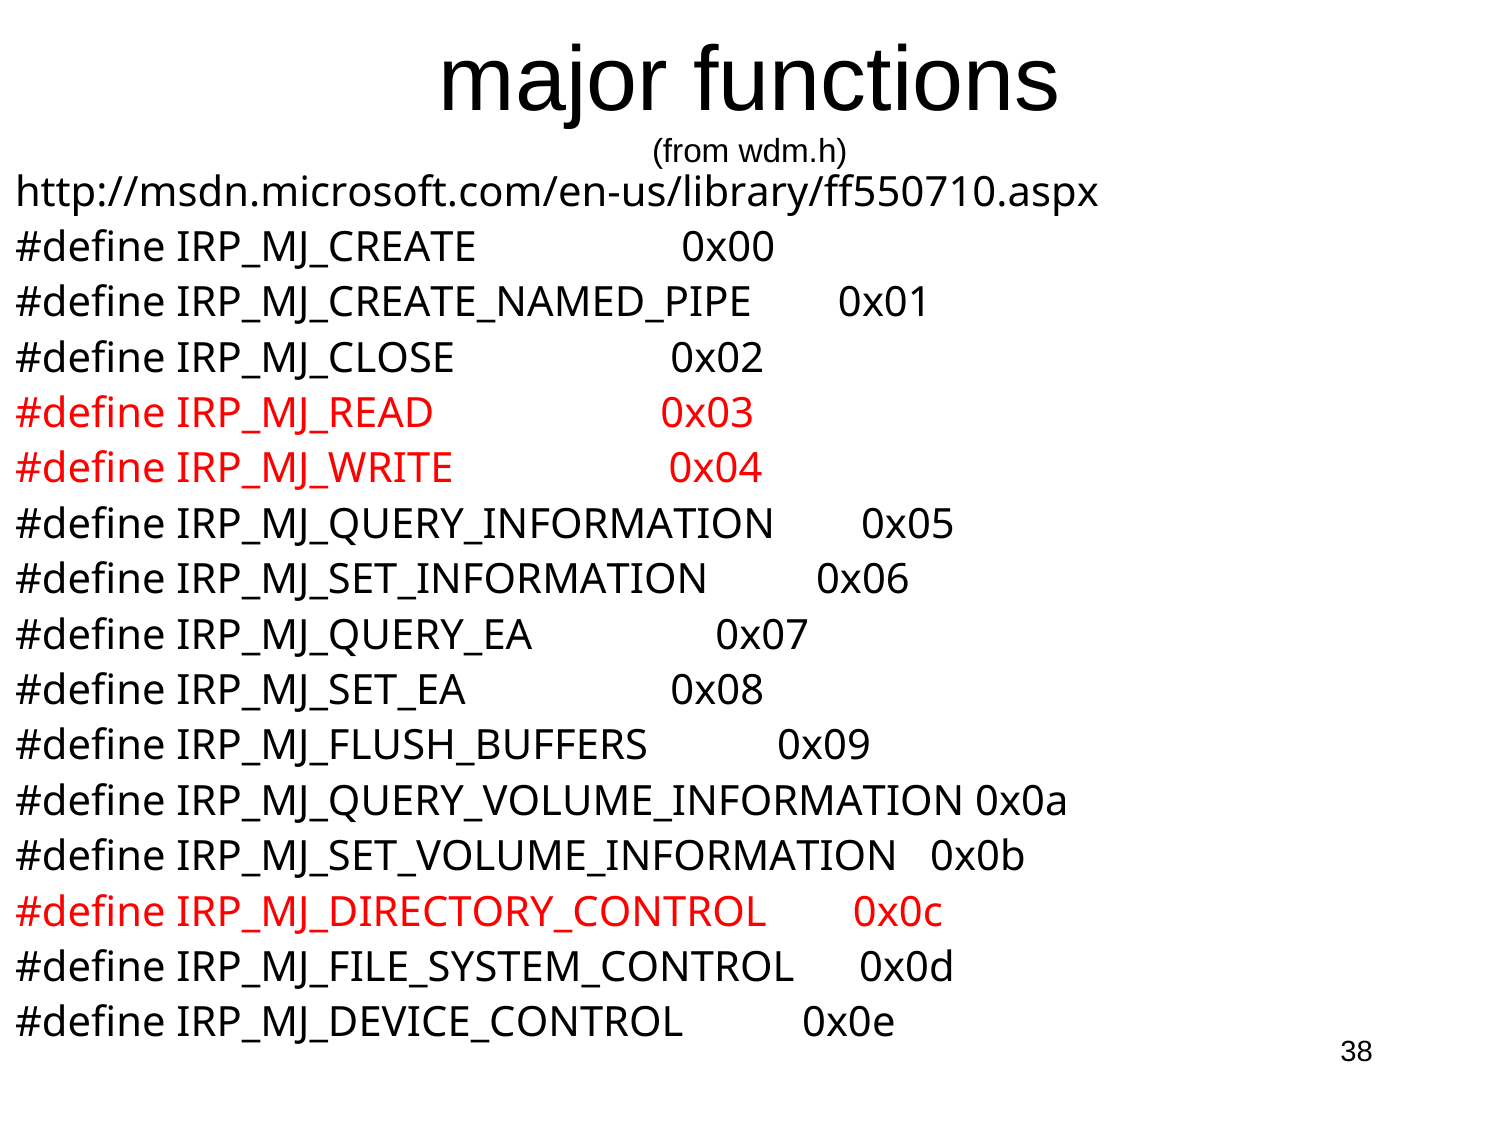

# major functions (from wdm.h)
http://msdn.microsoft.com/en-us/library/ff550710.aspx
#define IRP_MJ_CREATE 0x00
#define IRP_MJ_CREATE_NAMED_PIPE 0x01
#define IRP_MJ_CLOSE 0x02
#define IRP_MJ_READ 0x03
#define IRP_MJ_WRITE 0x04
#define IRP_MJ_QUERY_INFORMATION 0x05
#define IRP_MJ_SET_INFORMATION 0x06
#define IRP_MJ_QUERY_EA 0x07
#define IRP_MJ_SET_EA 0x08
#define IRP_MJ_FLUSH_BUFFERS 0x09
#define IRP_MJ_QUERY_VOLUME_INFORMATION 0x0a
#define IRP_MJ_SET_VOLUME_INFORMATION 0x0b
#define IRP_MJ_DIRECTORY_CONTROL 0x0c
#define IRP_MJ_FILE_SYSTEM_CONTROL 0x0d
#define IRP_MJ_DEVICE_CONTROL 0x0e